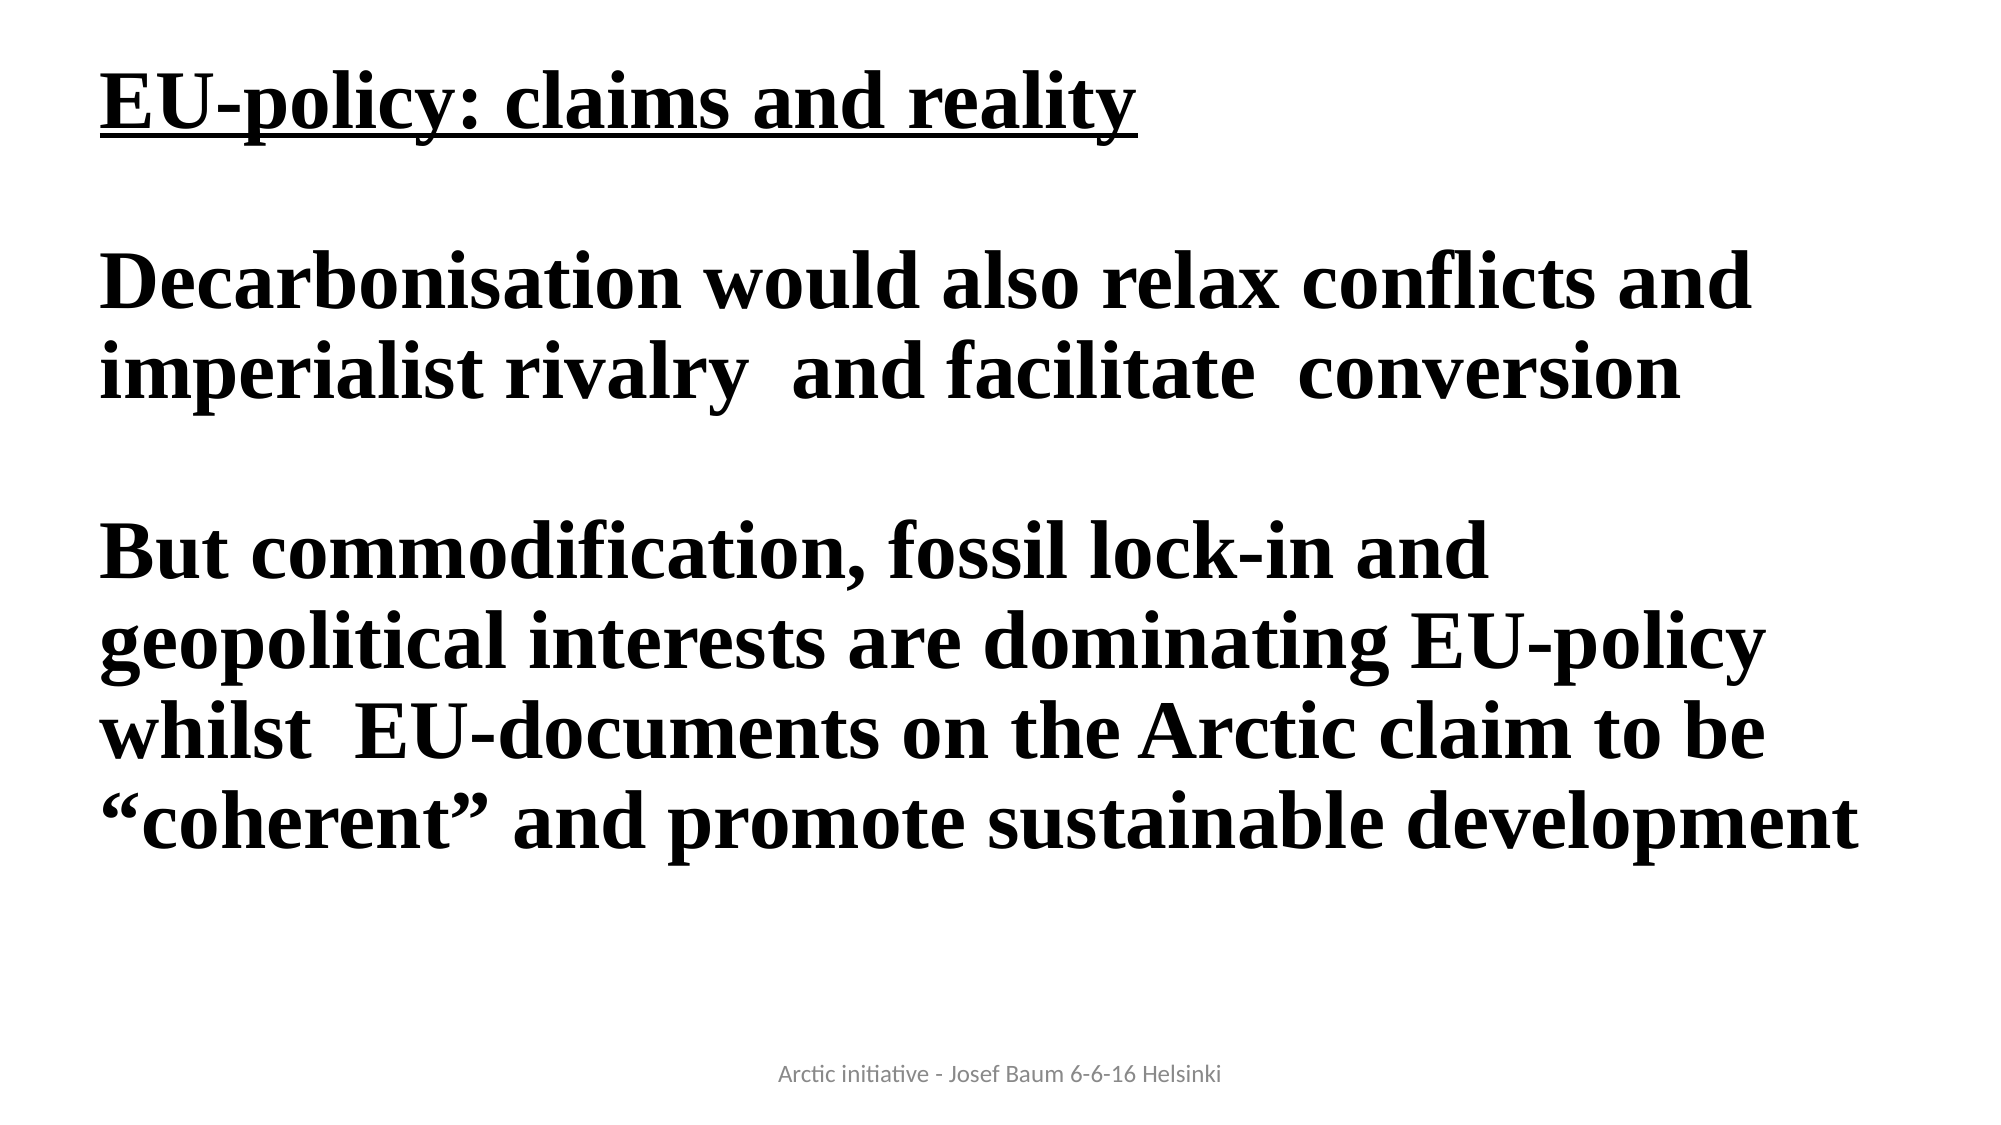

# EU-policy: claims and reality Decarbonisation would also relax conflicts and imperialist rivalry and facilitate conversion But commodification, fossil lock-in and geopolitical interests are dominating EU-policy whilst EU-documents on the Arctic claim to be “coherent” and promote sustainable development
Arctic initiative - Josef Baum 6-6-16 Helsinki